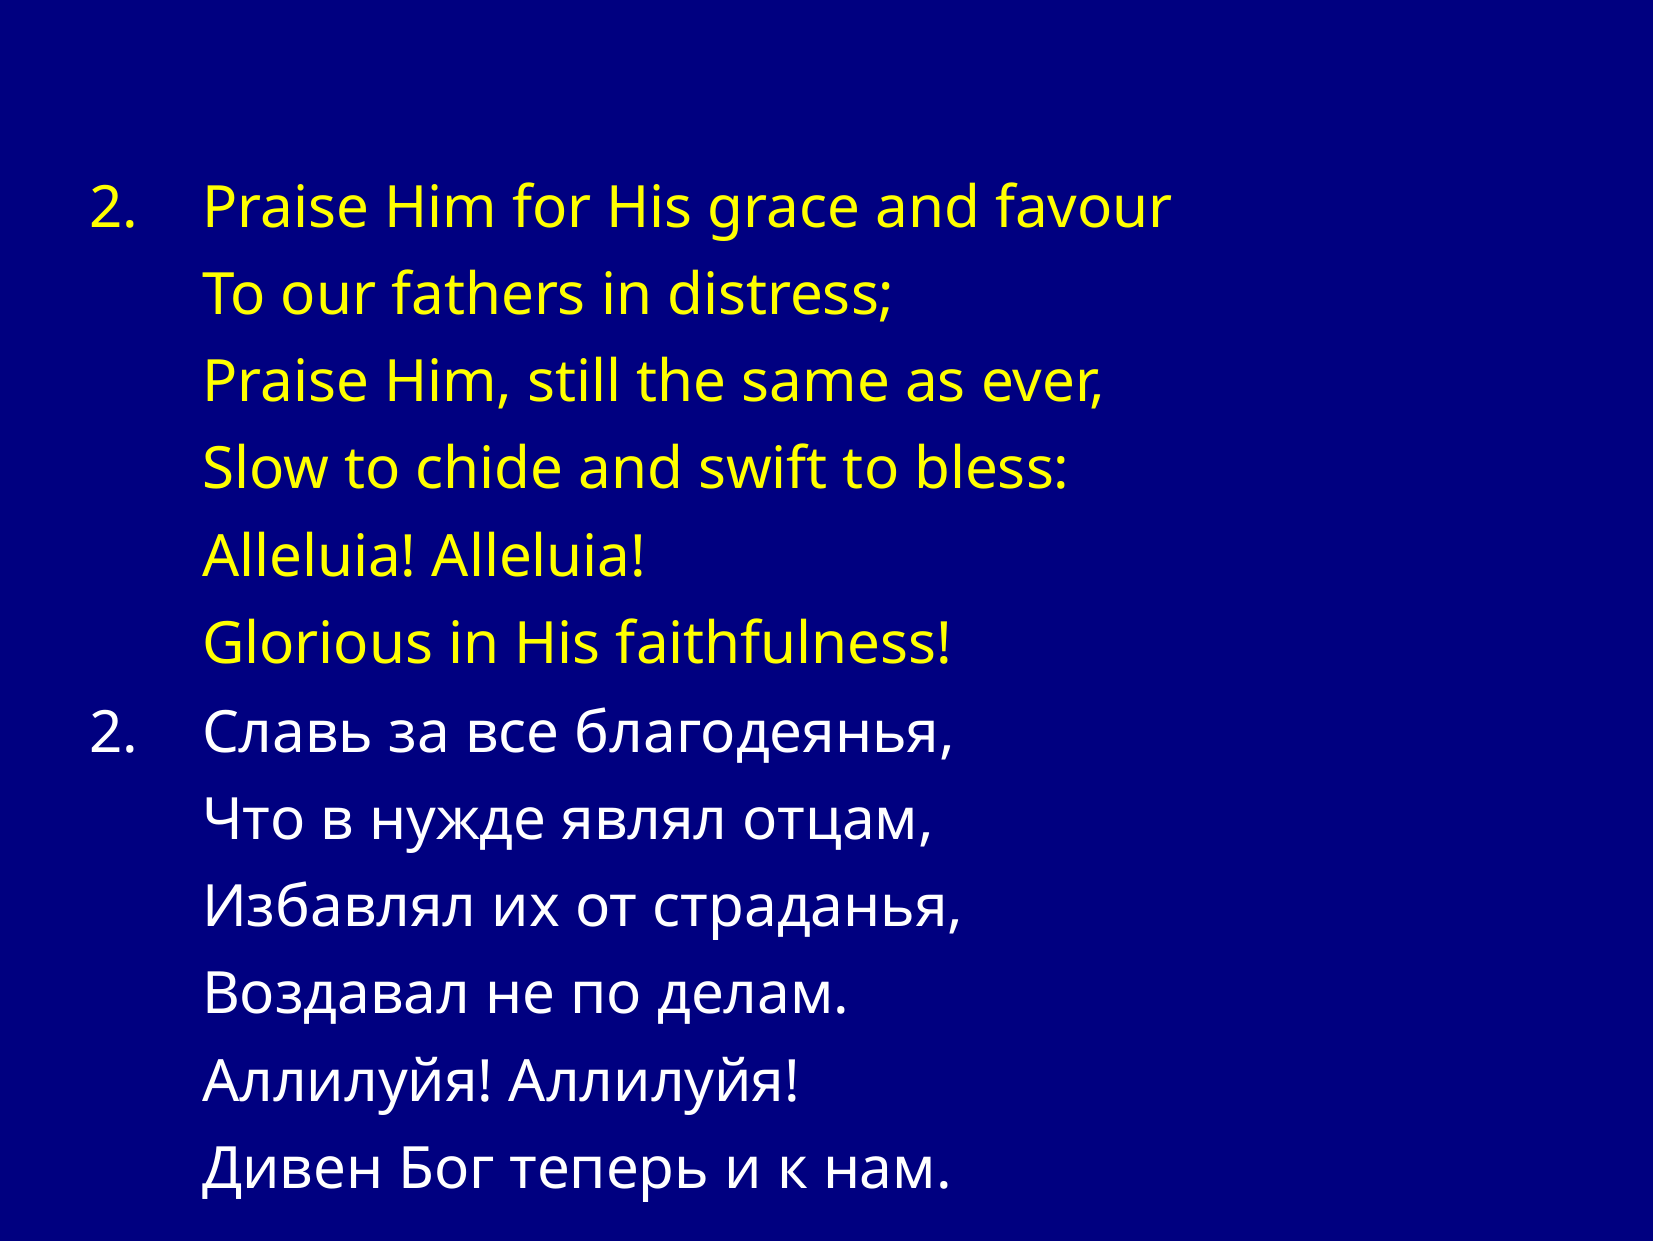

2.	Praise Him for His grace and favour
	To our fathers in distress;
	Praise Him, still the same as ever,
	Slow to chide and swift to bless:
	Alleluia! Alleluia!
	Glorious in His faithfulness!
2.	Славь за все благодеянья,
	Что в нужде являл отцам,
	Избавлял их от страданья,
	Воздавал не по делам.
	Аллилуйя! Аллилуйя!
	Дивен Бог теперь и к нам.